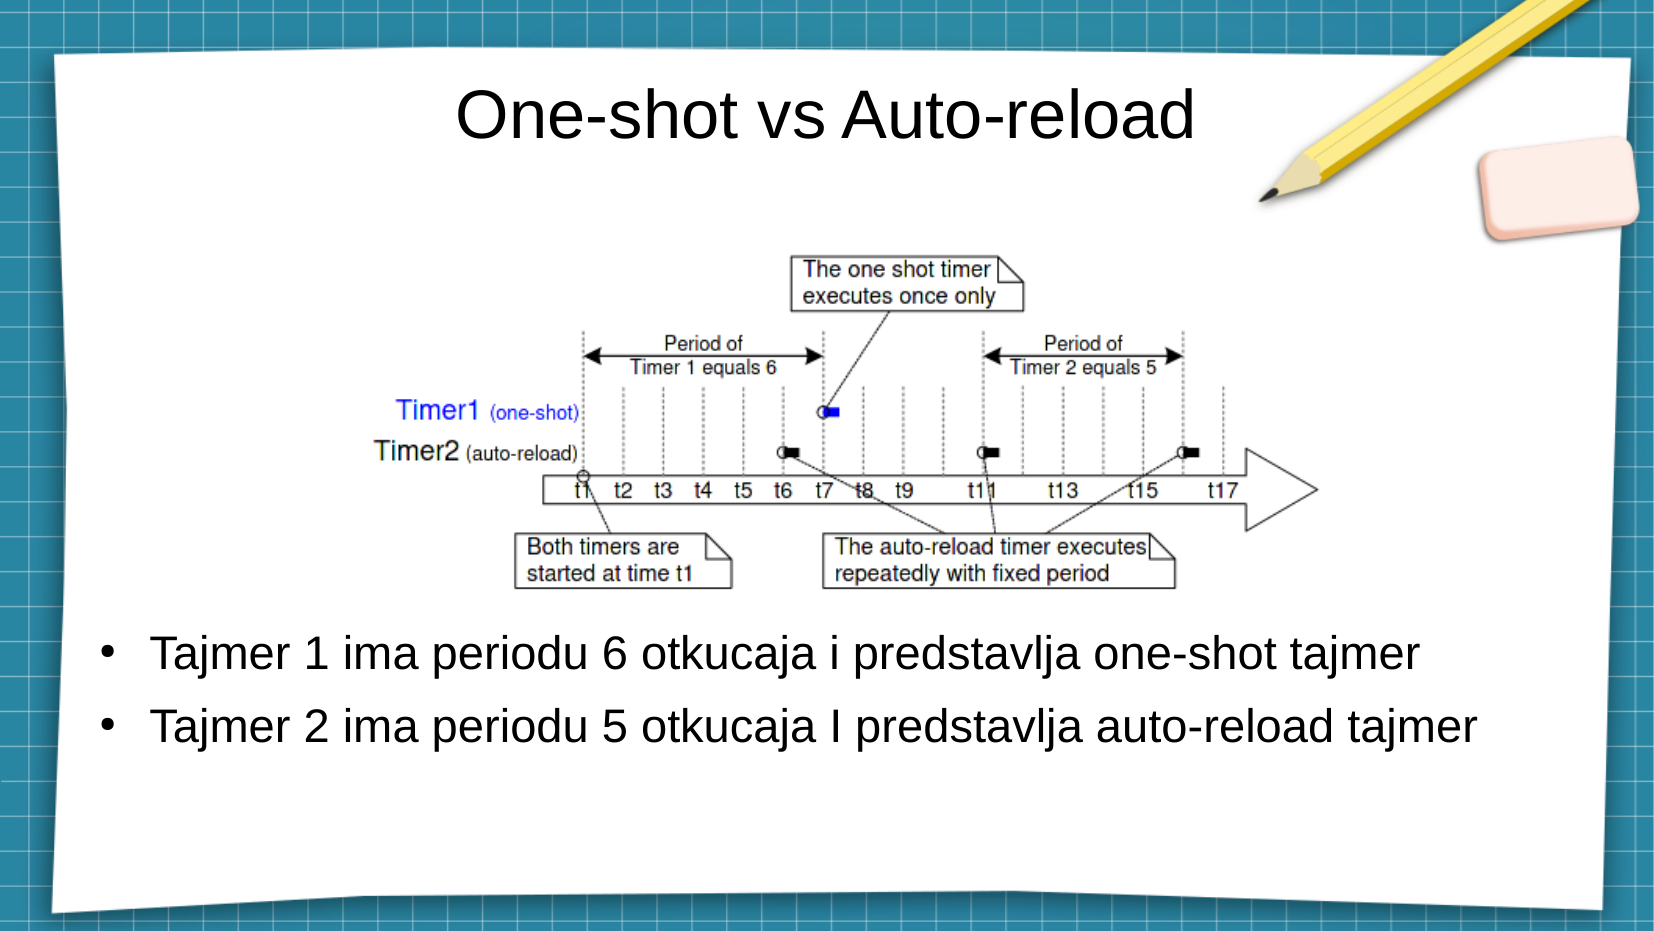

# One-shot vs Auto-reload
Tajmer 1 ima periodu 6 otkucaja i predstavlja one-shot tajmer
Tajmer 2 ima periodu 5 otkucaja I predstavlja auto-reload tajmer